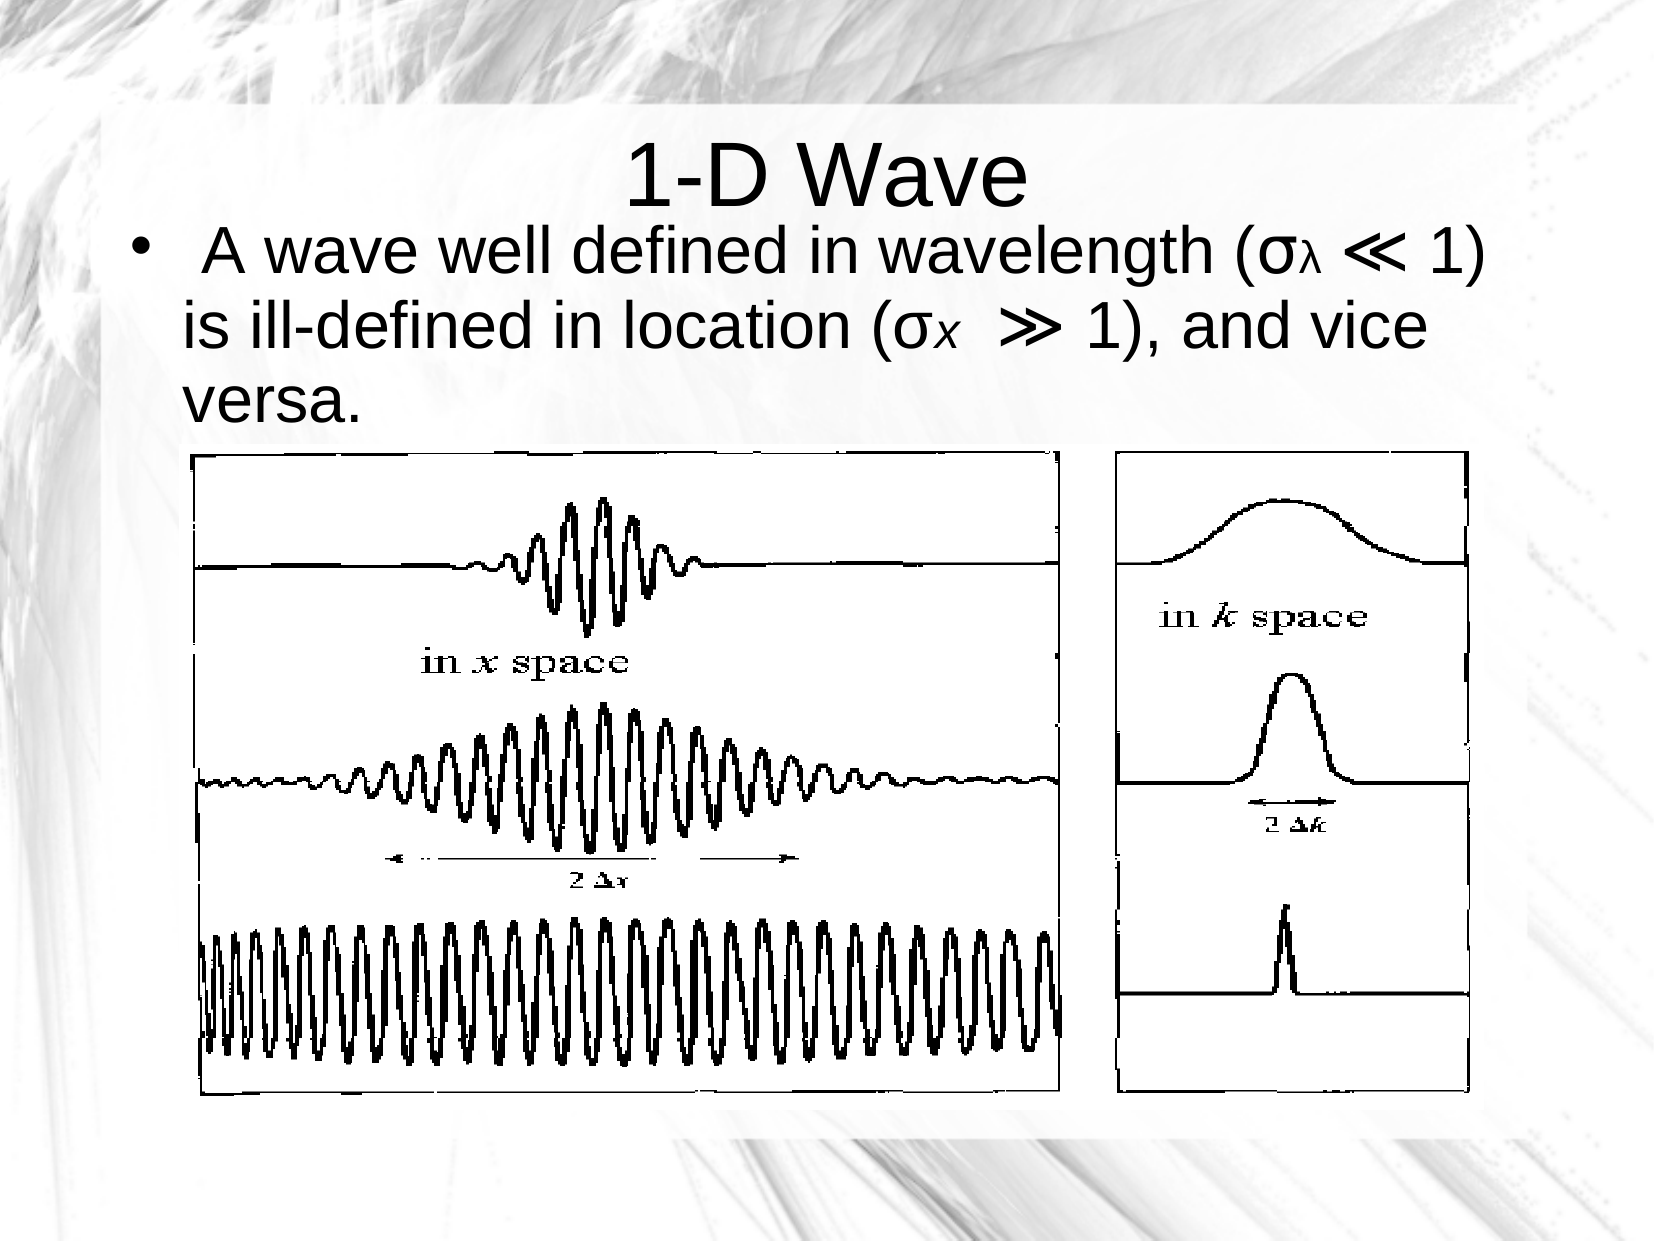

# 1-D Wave
 A wave well defined in wavelength (σλ ≪ 1) is ill-defined in location (σx ≫ 1), and vice versa.